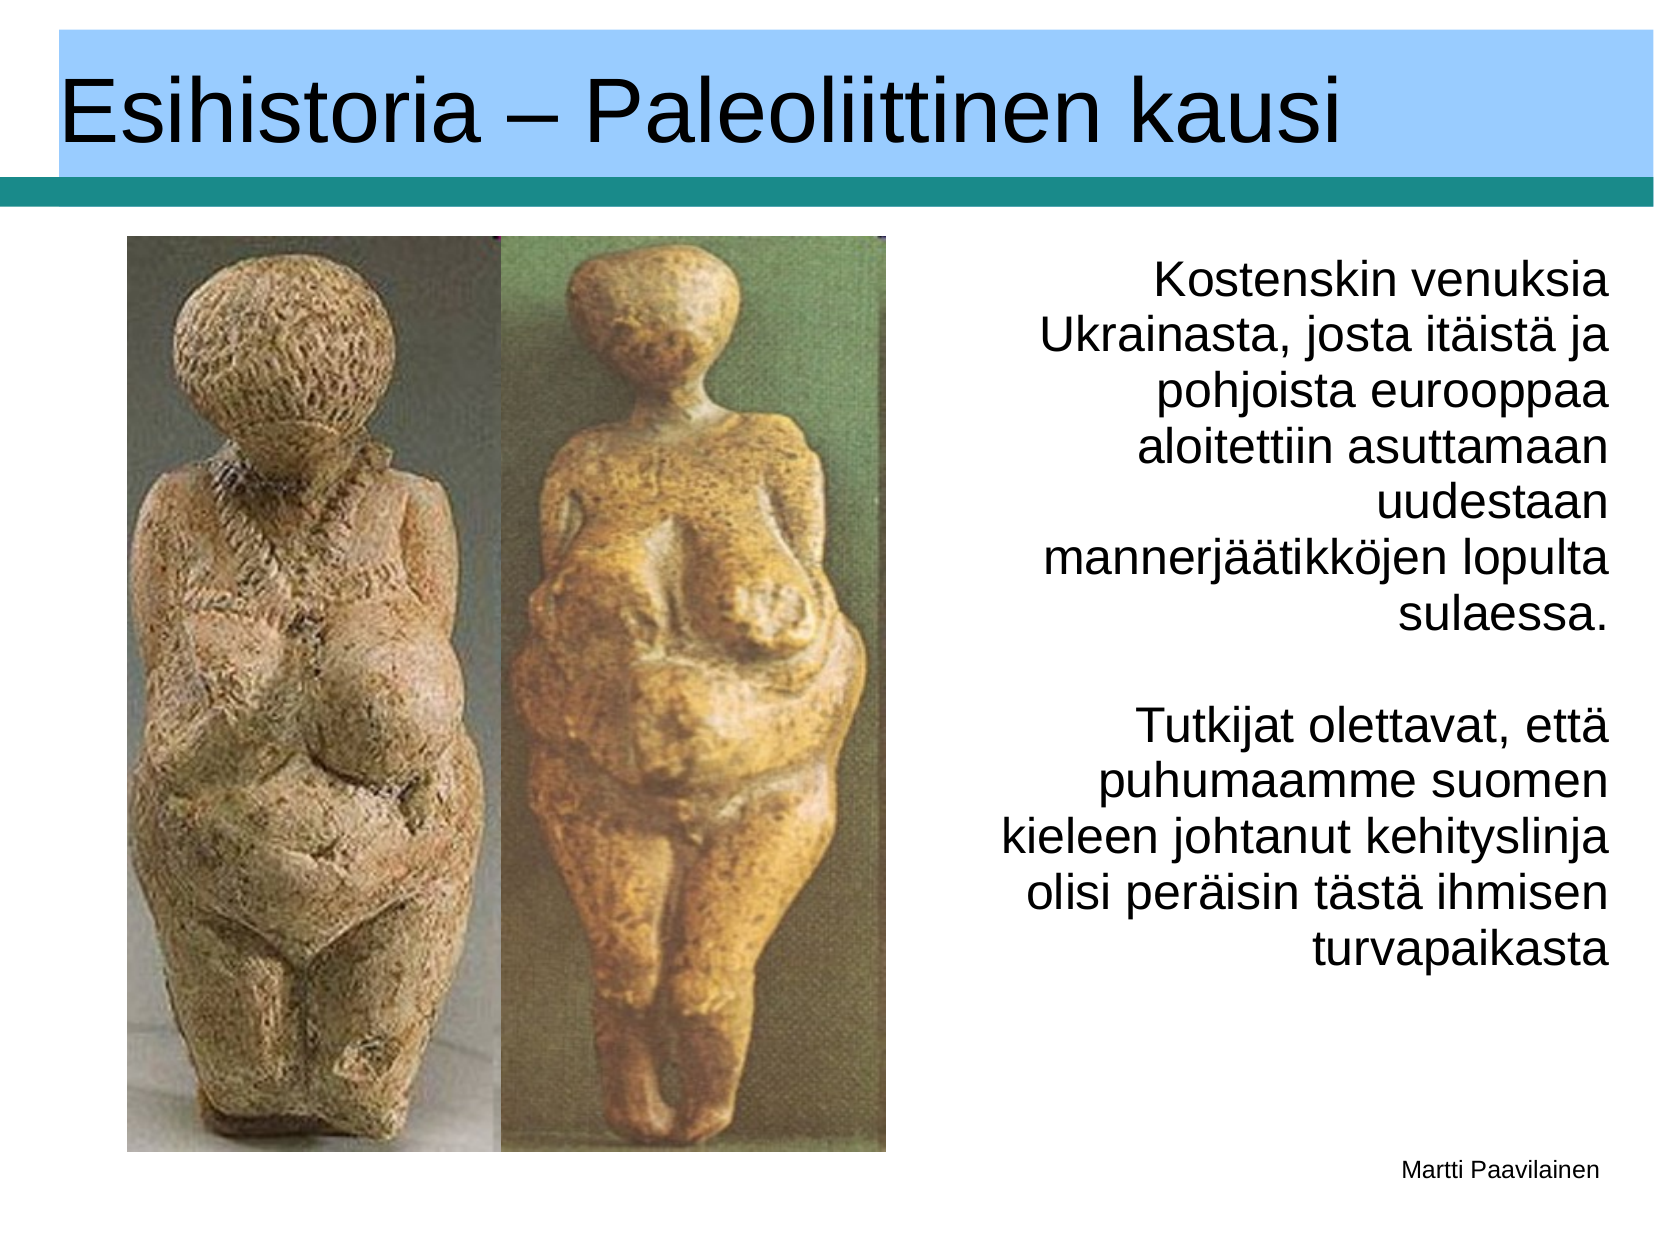

# Esihistoria – Paleoliittinen kausi
Kostenskin venuksia Ukrainasta, josta itäistä ja pohjoista eurooppaa aloitettiin asuttamaan uudestaan mannerjäätikköjen lopulta sulaessa.
Tutkijat olettavat, että puhumaamme suomen kieleen johtanut kehityslinja olisi peräisin tästä ihmisen turvapaikasta
Martti Paavilainen